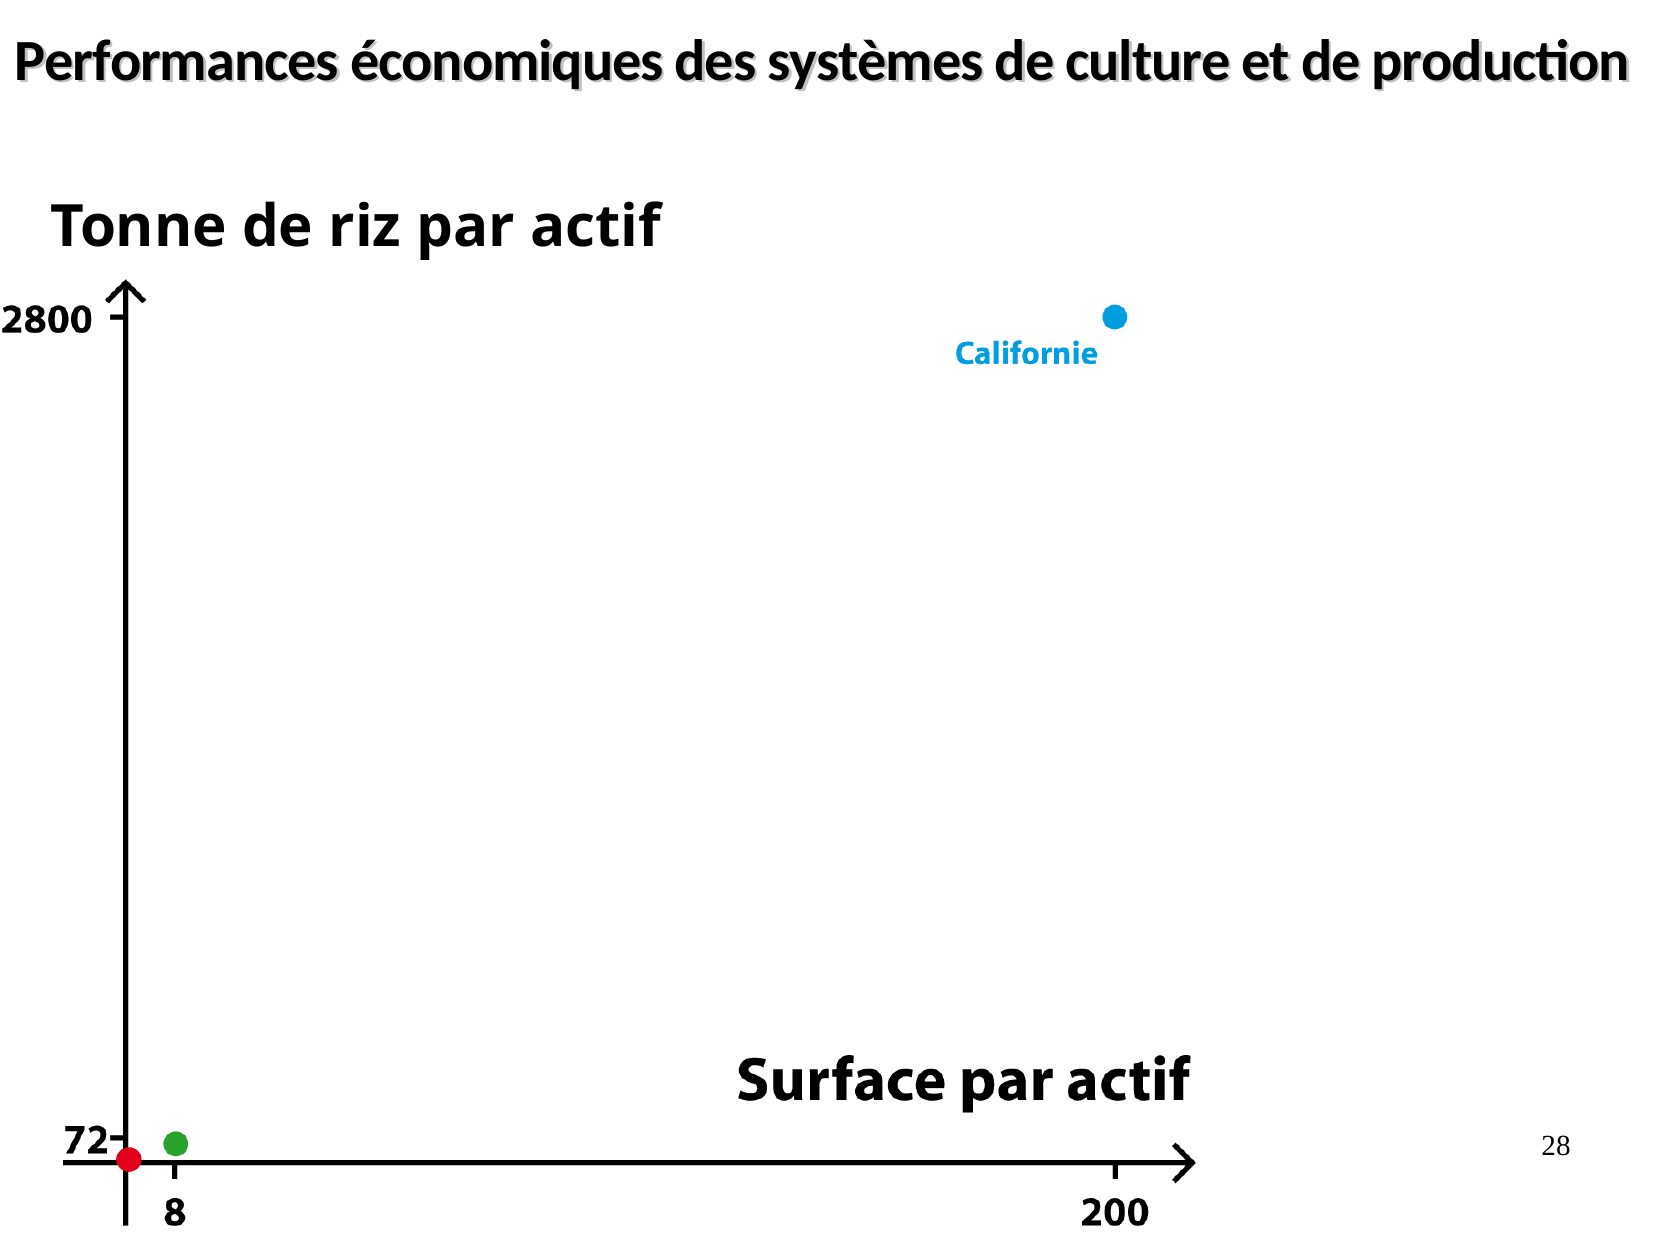

Performances économiques des systèmes de culture et de production
Tonne de riz par actif
28